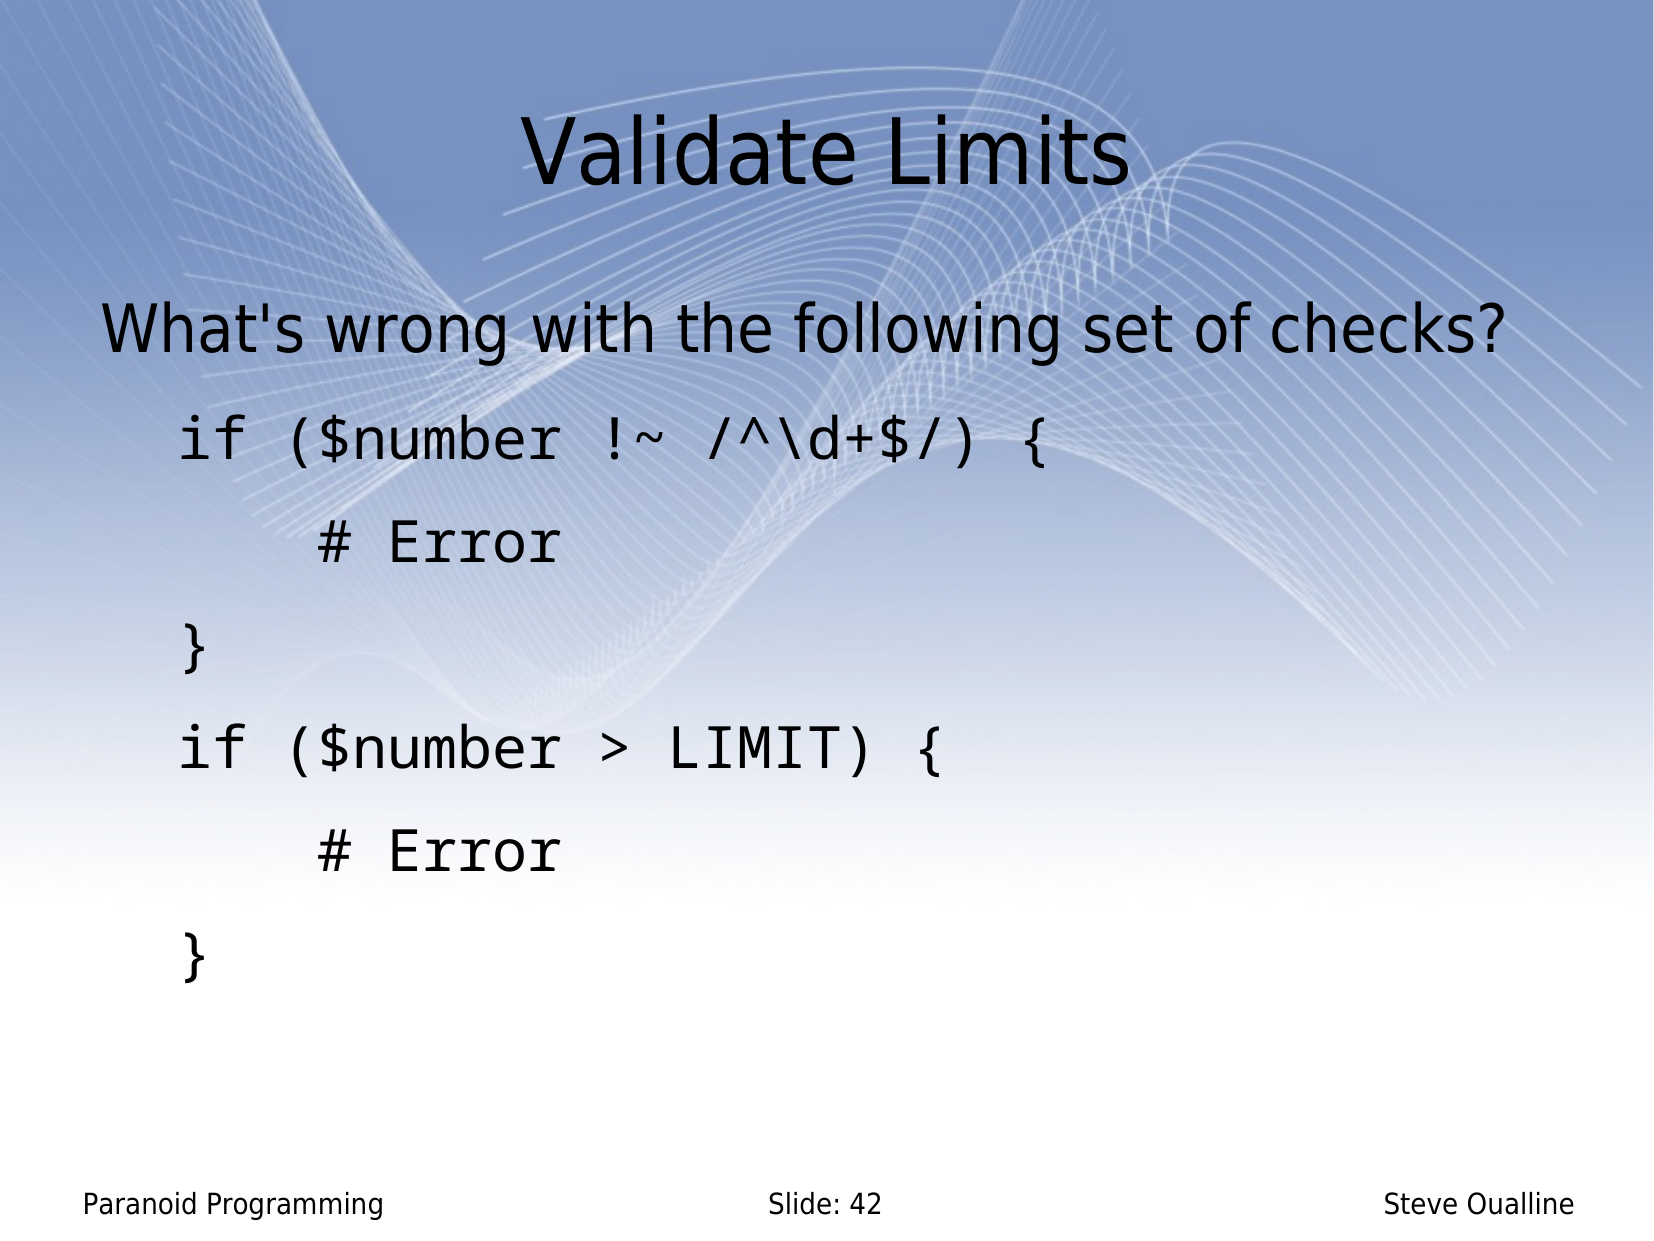

# Validate Limits
What's wrong with the following set of checks?
if ($number !~ /^\d+$/) {
 # Error
}
if ($number > LIMIT) {
 # Error
}
Paranoid Programming
Steve Oualline
42